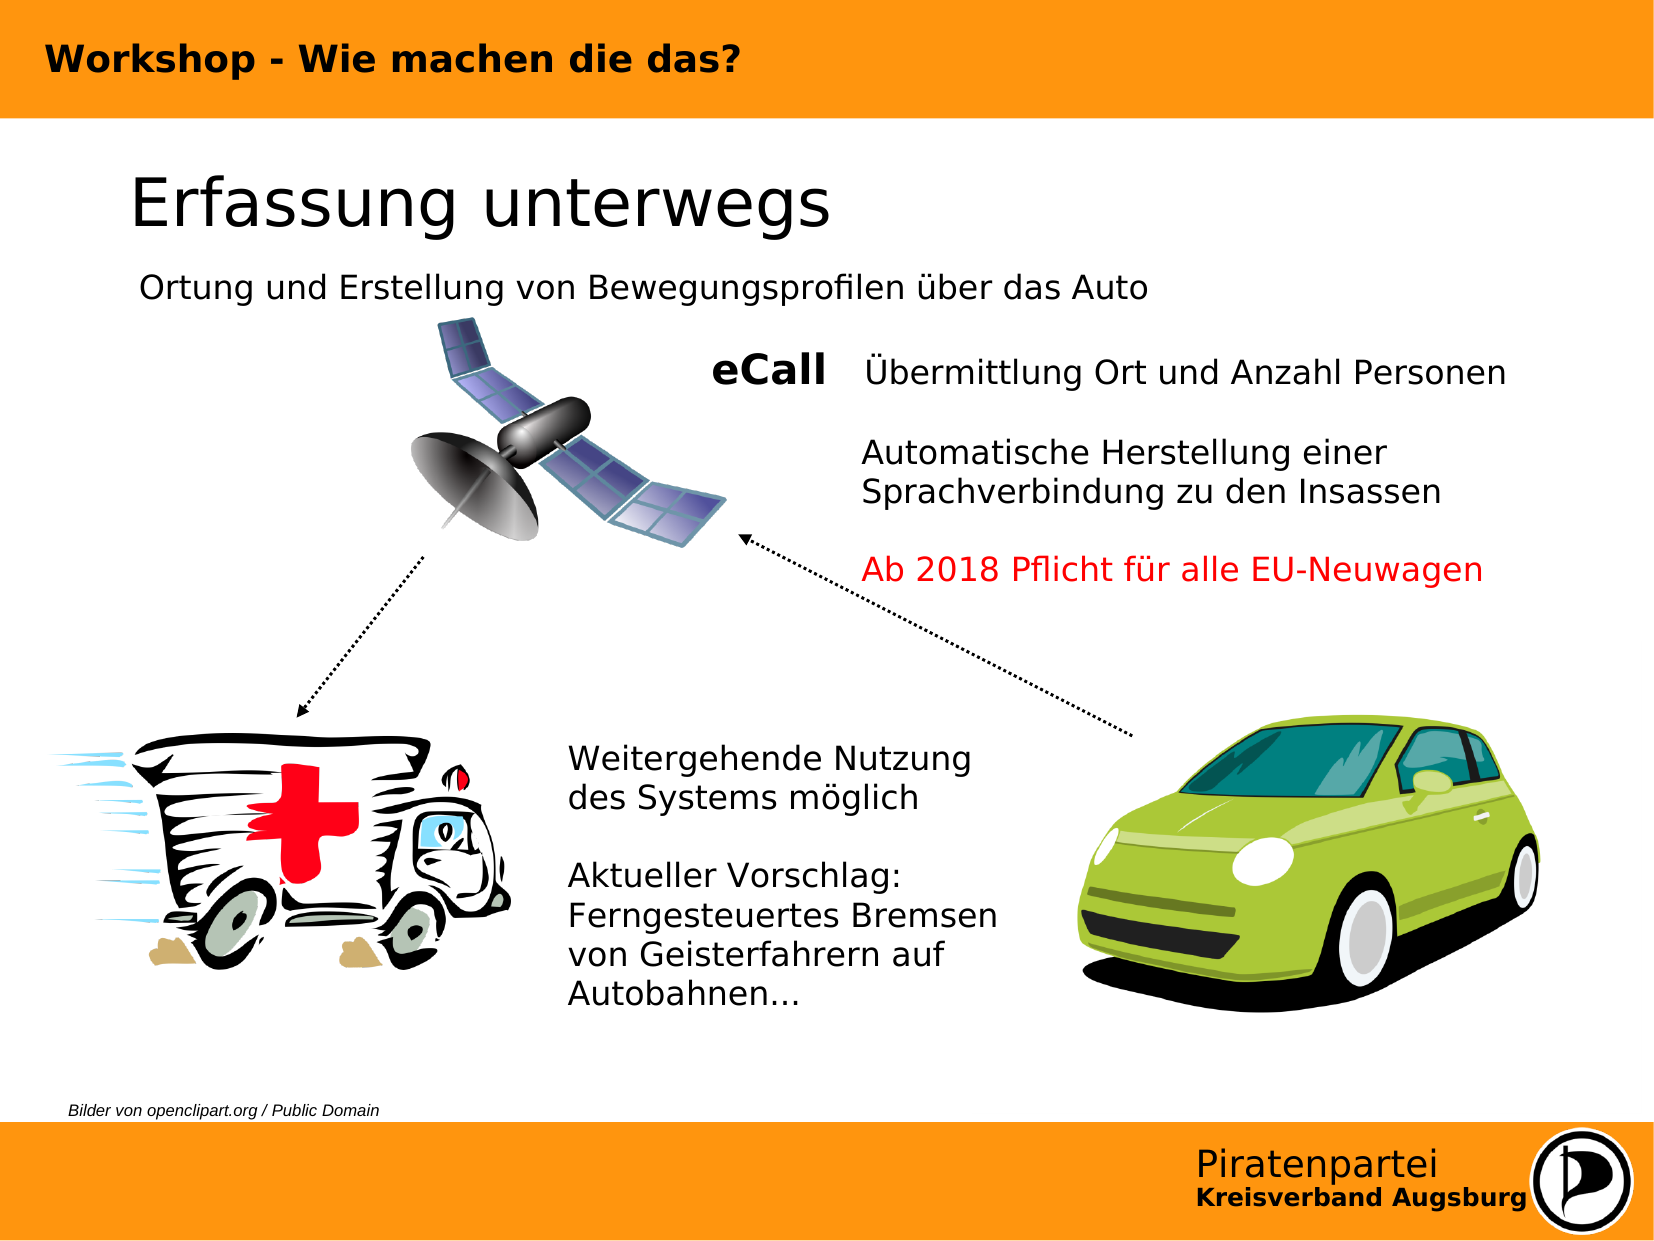

Workshop - Wie machen die das?
Erfassung unterwegs
Ortung und Erstellung von Bewegungsprofilen über das Auto
eCall	 Übermittlung Ort und Anzahl Personen
	 Automatische Herstellung einer
	 Sprachverbindung zu den Insassen
	 Ab 2018 Pflicht für alle EU-Neuwagen
Weitergehende Nutzung des Systems möglich
Aktueller Vorschlag:
Ferngesteuertes Bremsen von Geisterfahrern auf Autobahnen...
Bilder von openclipart.org / Public Domain